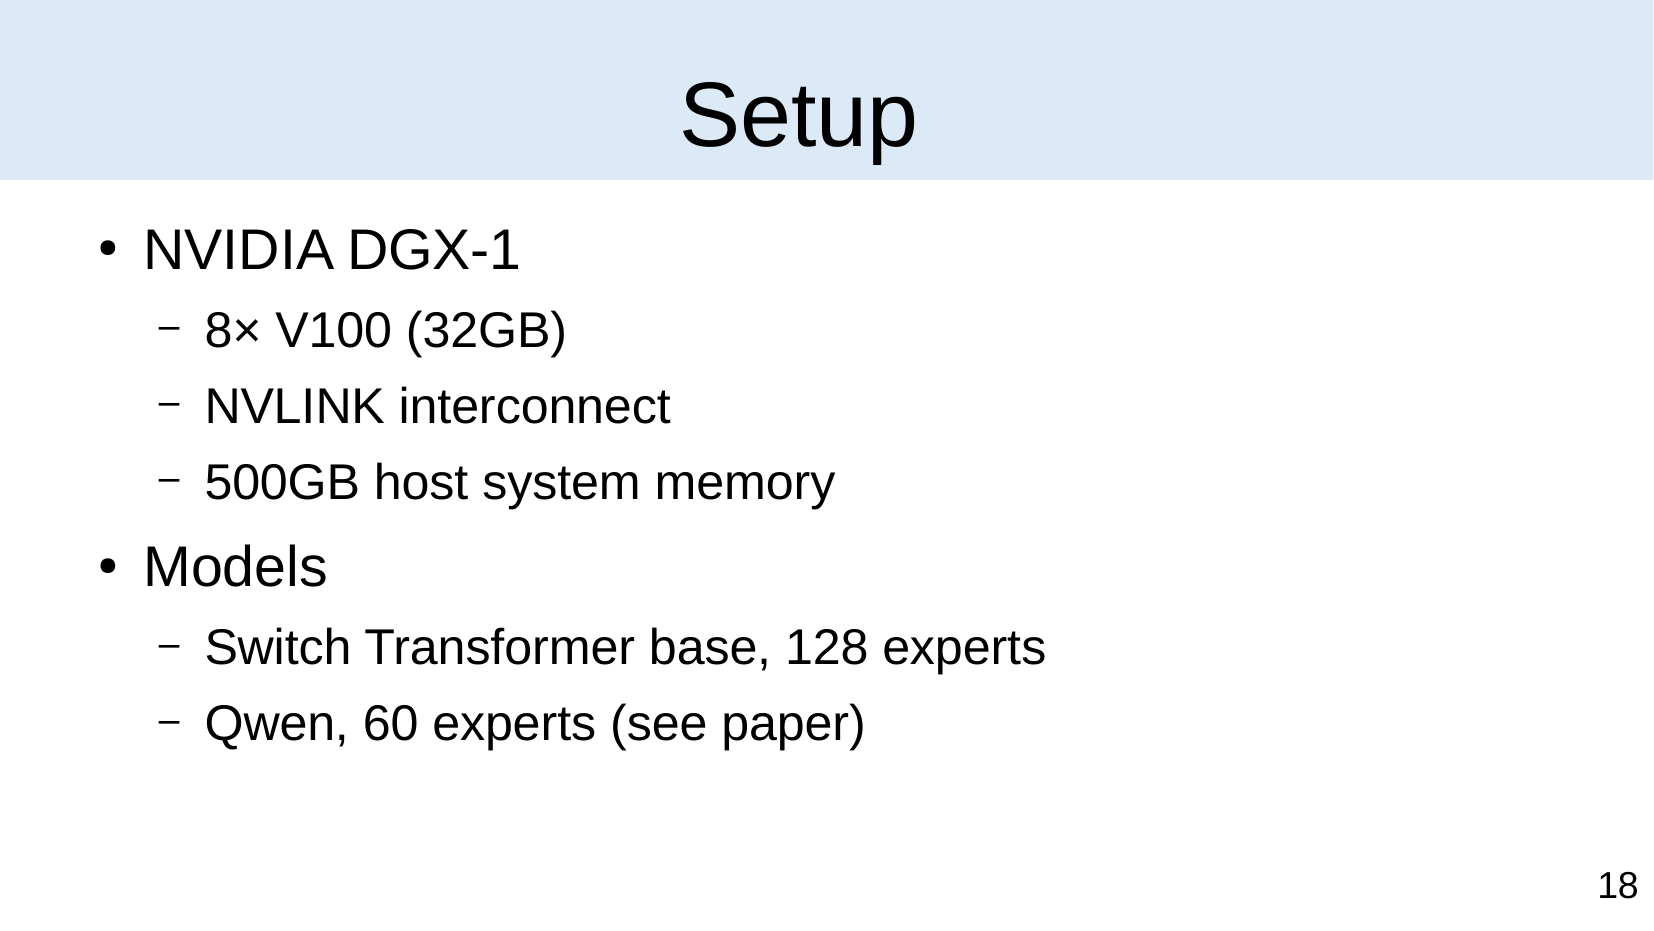

# Setup
NVIDIA DGX-1
8× V100 (32GB)
NVLINK interconnect
500GB host system memory
Models
Switch Transformer base, 128 experts
Qwen, 60 experts (see paper)